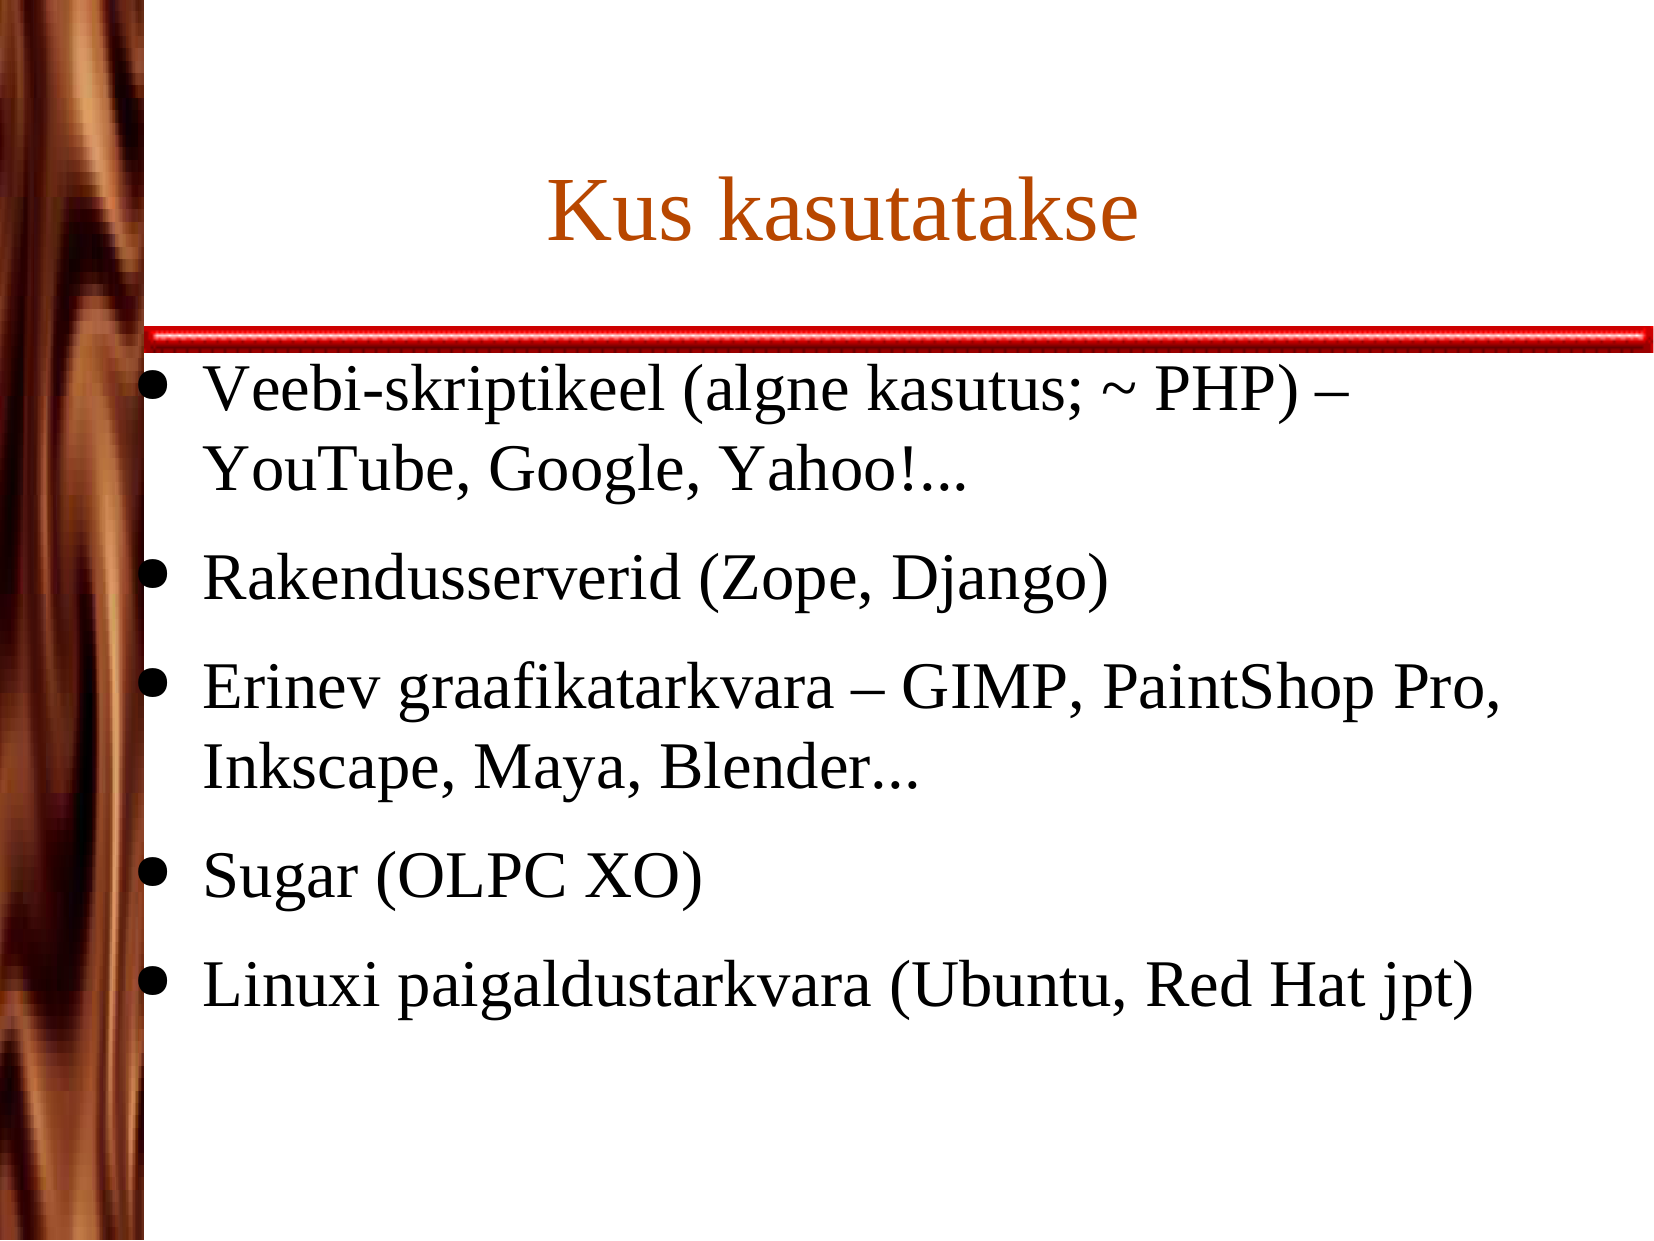

# Kus kasutatakse
Veebi-skriptikeel (algne kasutus; ~ PHP) – YouTube, Google, Yahoo!...
Rakendusserverid (Zope, Django)
Erinev graafikatarkvara – GIMP, PaintShop Pro, Inkscape, Maya, Blender...
Sugar (OLPC XO)
Linuxi paigaldustarkvara (Ubuntu, Red Hat jpt)